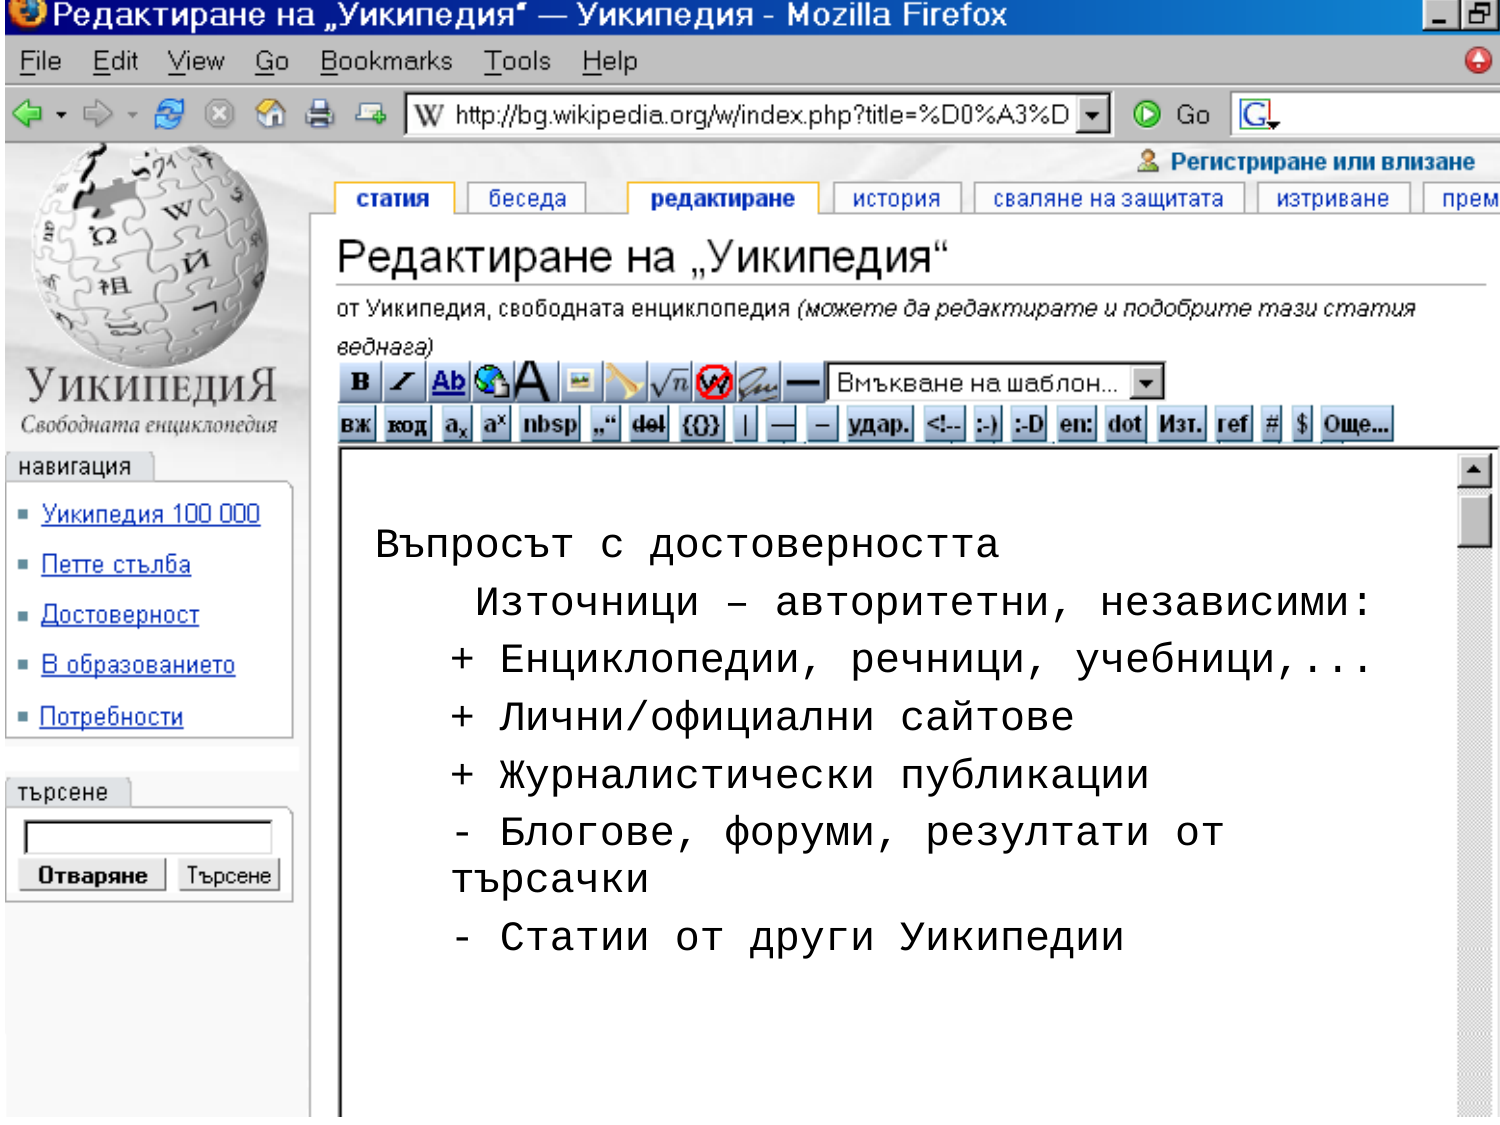

Въпросът с достоверността
 Източници – авторитетни, независими:
+ Енциклопедии, речници, учебници,...
+ Лични/официални сайтове
+ Журналистически публикации
- Блогове, форуми, резултати от търсачки
- Статии от други Уикипедии